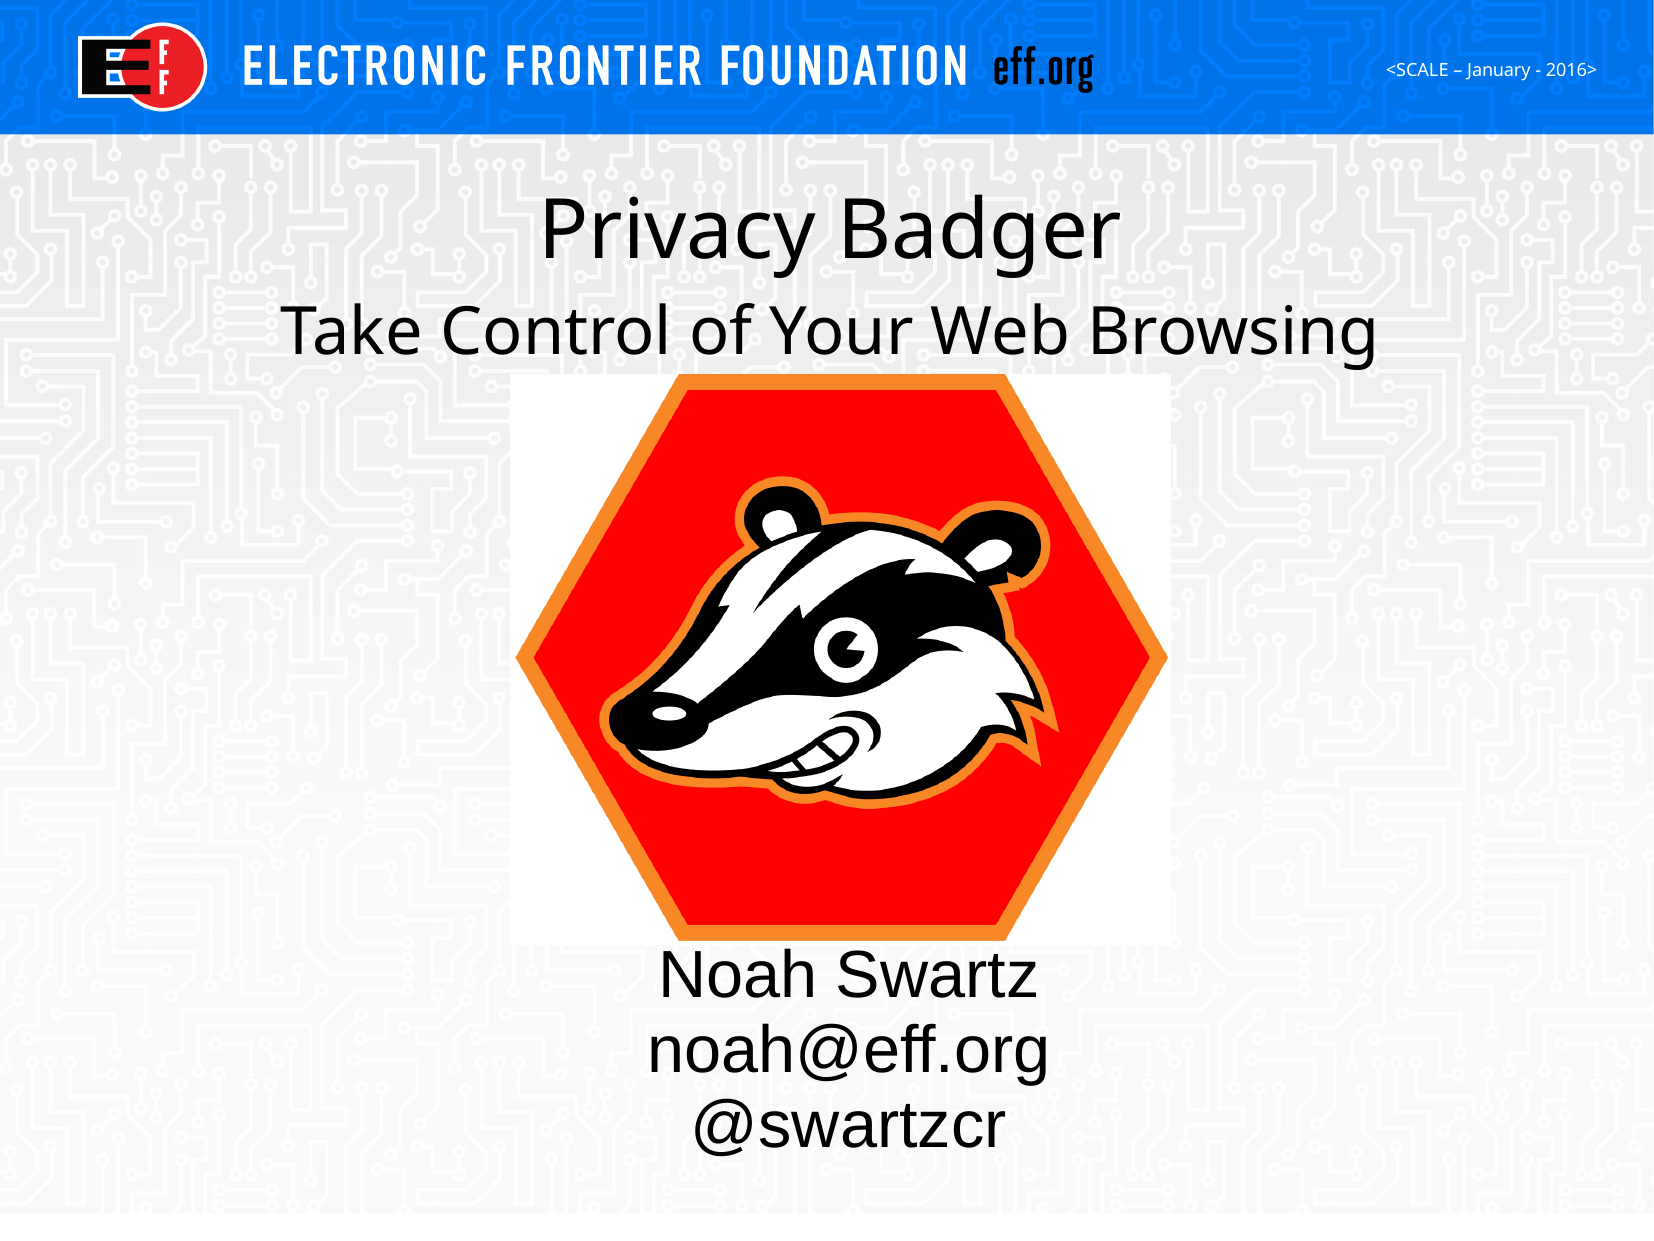

# Privacy Badger Take Control of Your Web Browsing
Noah Swartz
noah@eff.org
@swartzcr